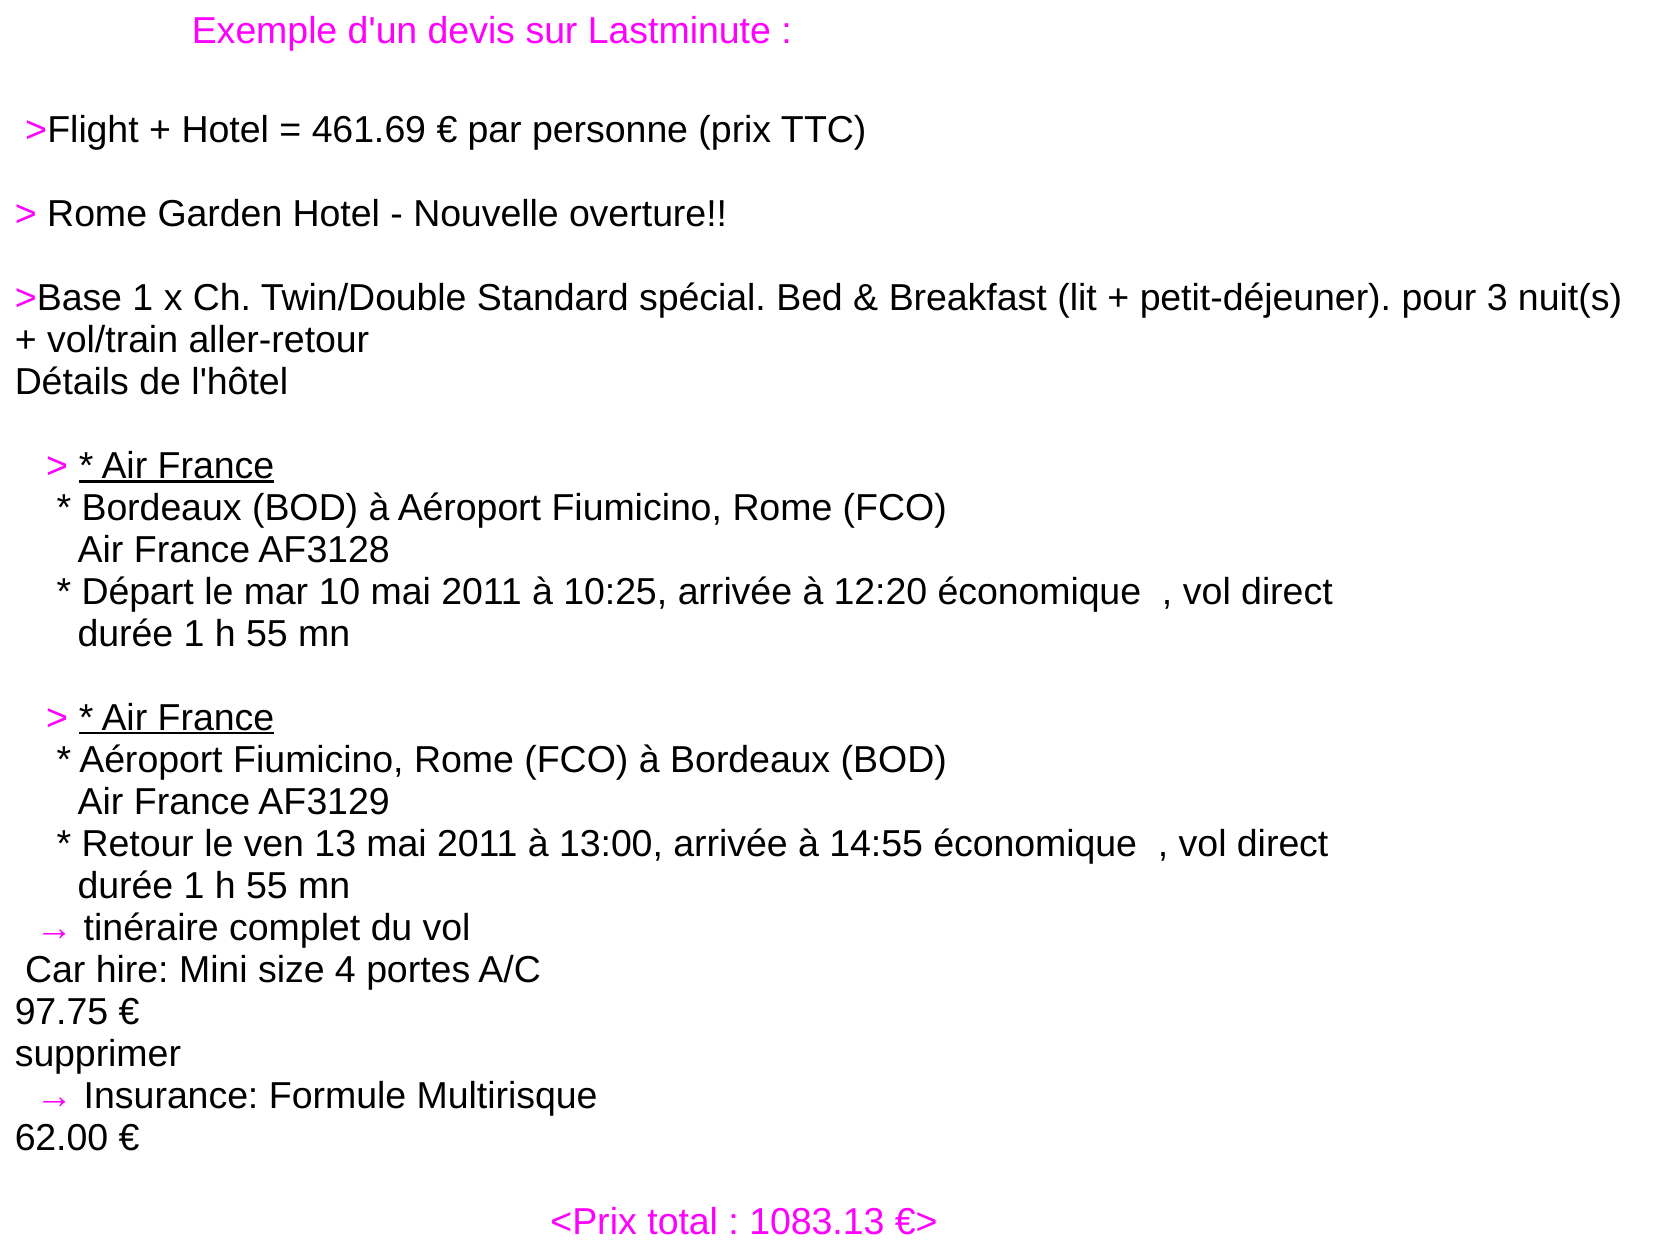

Exemple d'un devis sur Lastminute :
 >Flight + Hotel = 461.69 € par personne (prix TTC)
> Rome Garden Hotel - Nouvelle overture!!
>Base 1 x Ch. Twin/Double Standard spécial. Bed & Breakfast (lit + petit-déjeuner). pour 3 nuit(s) + vol/train aller-retour
Détails de l'hôtel
 > * Air France
 * Bordeaux (BOD) à Aéroport Fiumicino, Rome (FCO)
 Air France AF3128
 * Départ le mar 10 mai 2011 à 10:25, arrivée à 12:20 économique , vol direct
 durée 1 h 55 mn
 > * Air France
 * Aéroport Fiumicino, Rome (FCO) à Bordeaux (BOD)
 Air France AF3129
 * Retour le ven 13 mai 2011 à 13:00, arrivée à 14:55 économique , vol direct
 durée 1 h 55 mn
 → tinéraire complet du vol
 Car hire: Mini size 4 portes A/C
97.75 €
supprimer
 → Insurance: Formule Multirisque
62.00 €
 <Prix total : 1083.13 €>